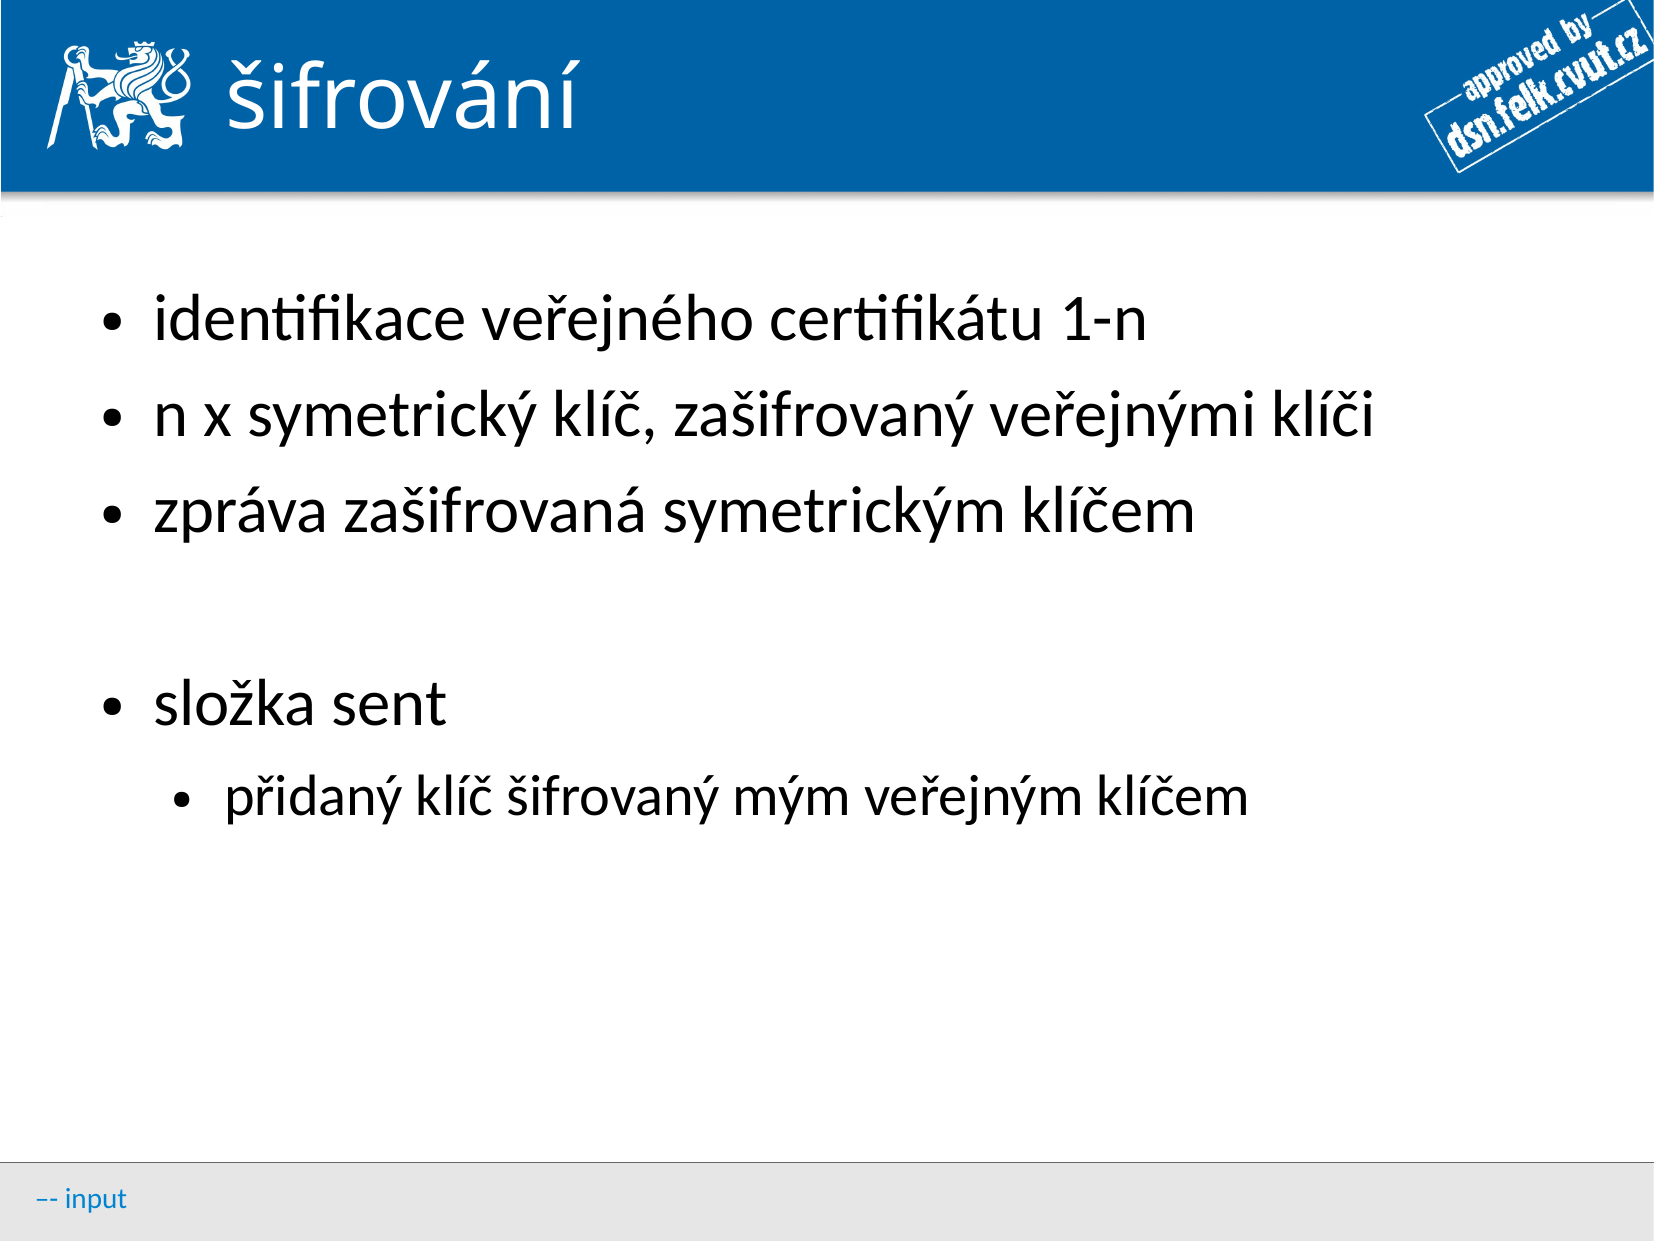

# šifrování
identifikace veřejného certifikátu 1-n
n x symetrický klíč, zašifrovaný veřejnými klíči
zpráva zašifrovaná symetrickým klíčem
složka sent
přidaný klíč šifrovaný mým veřejným klíčem